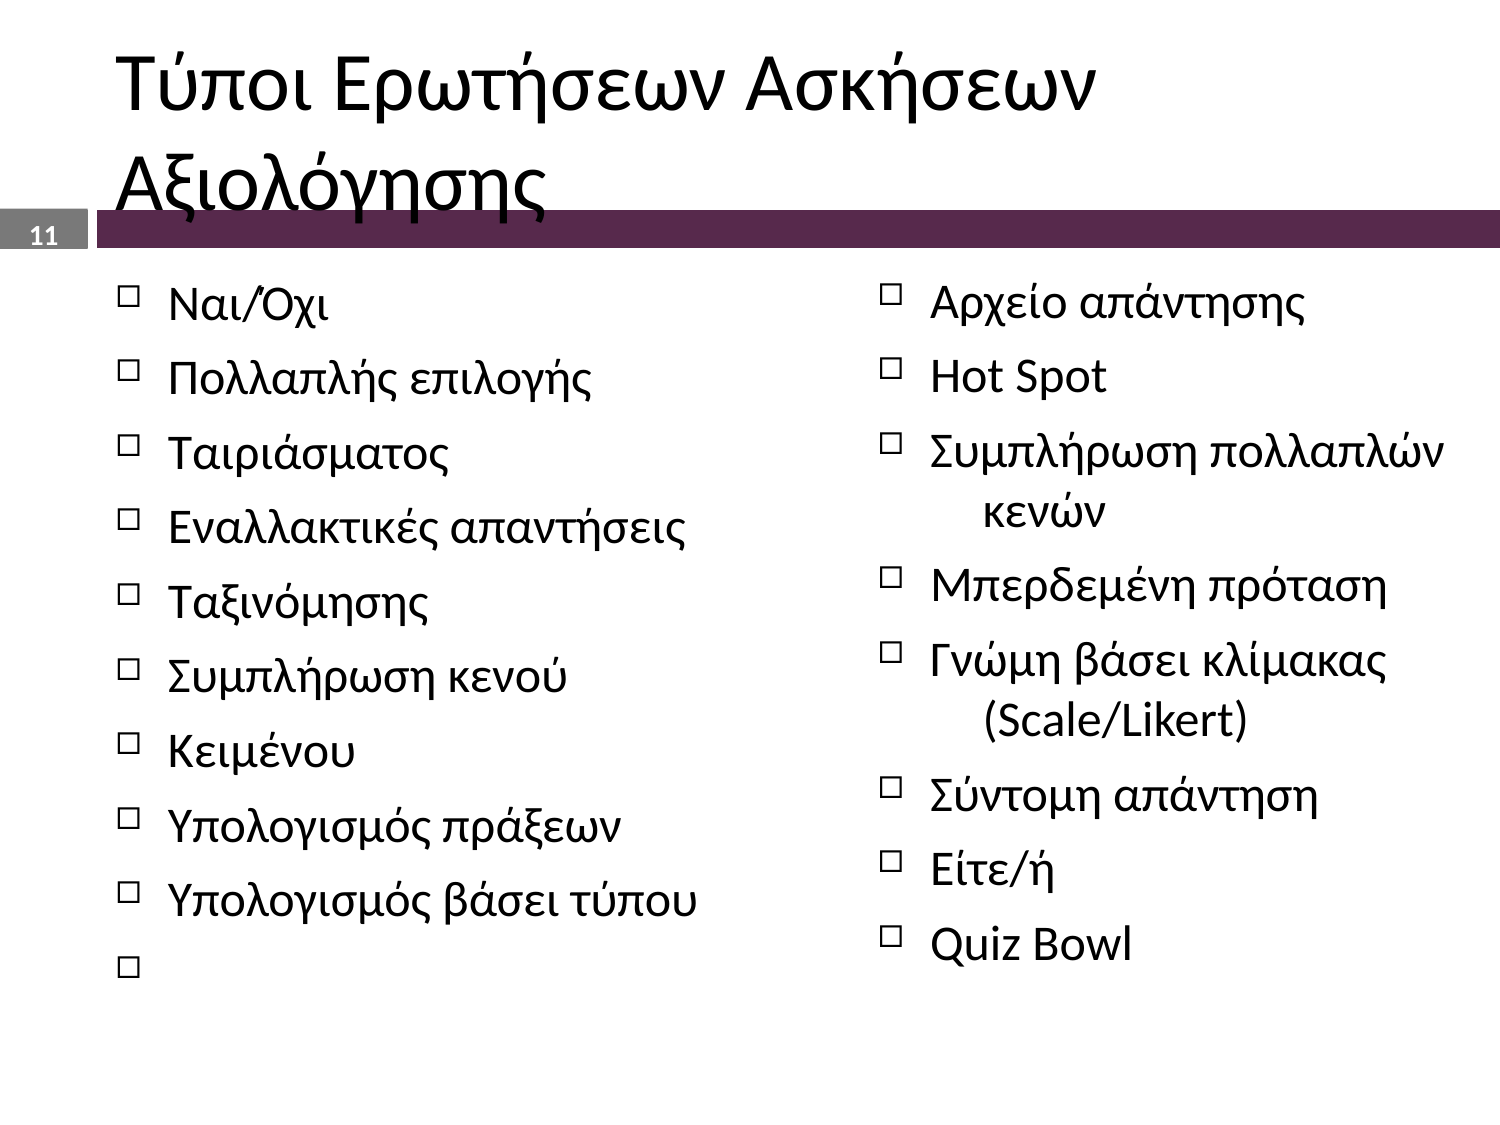

# Τύποι Ερωτήσεων Ασκήσεων Αξιολόγησης
Αρχείο απάντησης
Hot Spot
Συμπλήρωση πολλαπλών κενών
Μπερδεμένη πρόταση
Γνώμη βάσει κλίμακας (Scale/Likert)
Σύντομη απάντηση
Είτε/ή
Quiz Bowl
Ναι/Όχι
Πολλαπλής επιλογής
Ταιριάσματος
Εναλλακτικές απαντήσεις
Ταξινόμησης
Συμπλήρωση κενού
Κειμένου
Υπολογισμός πράξεων
Υπολογισμός βάσει τύπου